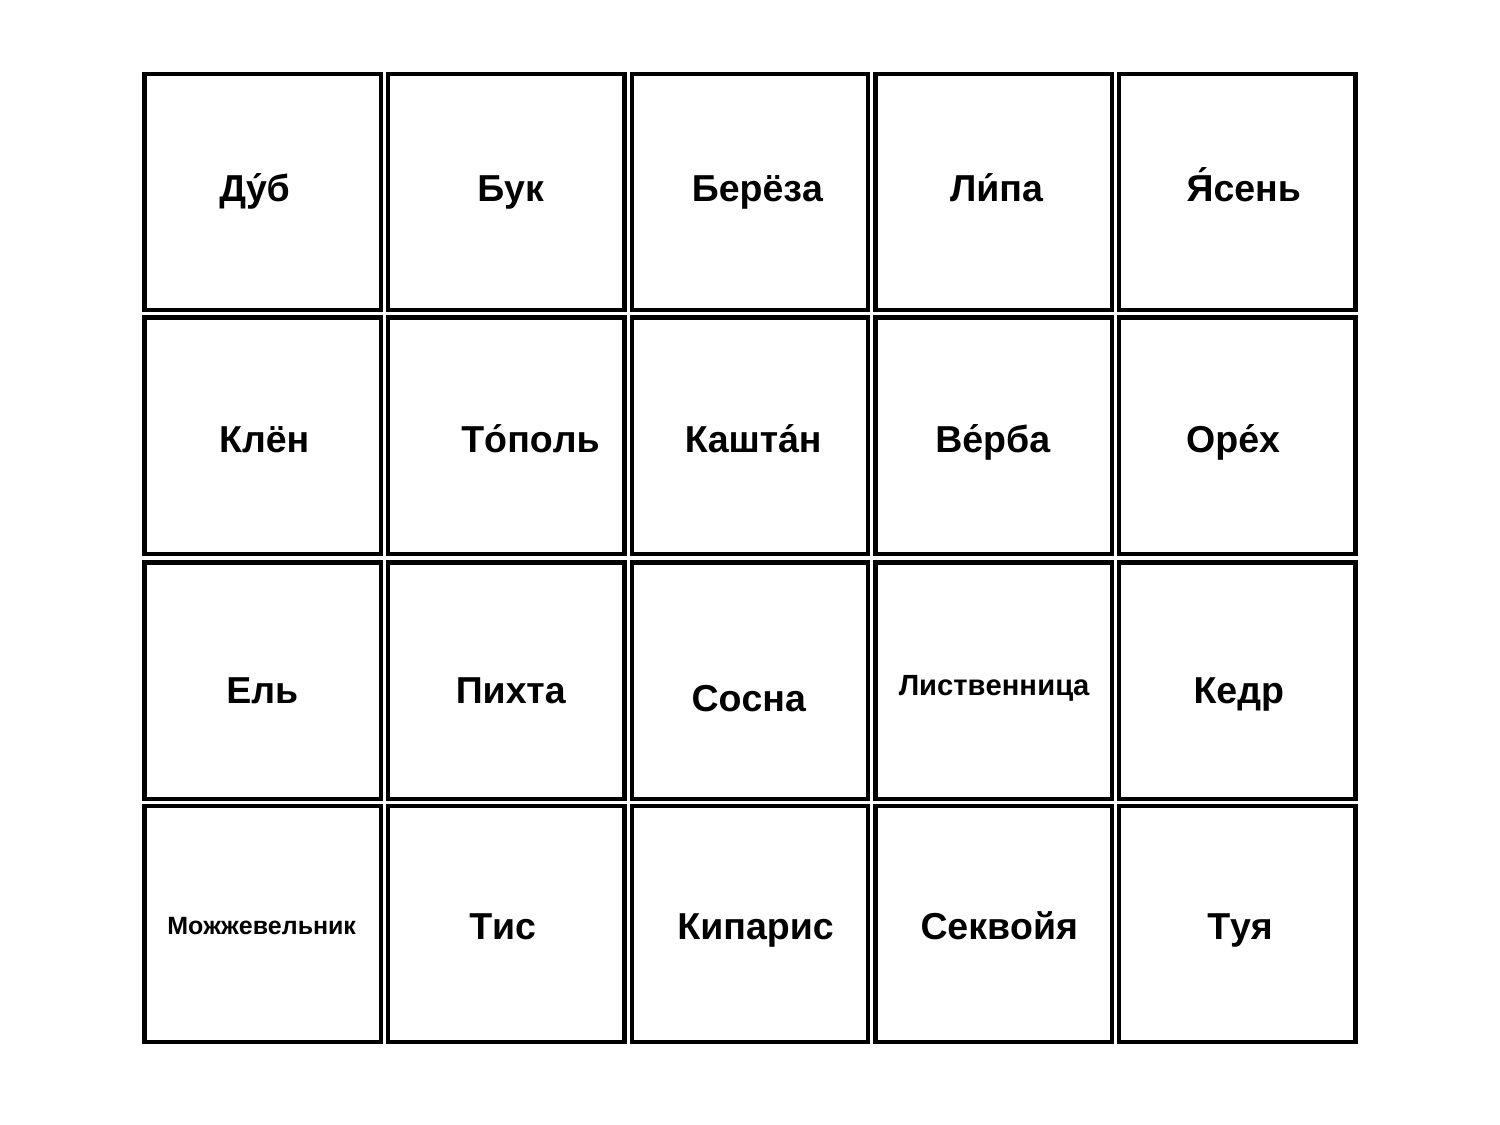

Ду́б
Бук
Берёза
Ли́па
Я́сень
Клён
То́поль
Кашта́н
Ве́рба
Оре́х
Ель
Пихта
Лиственница
Кедр
Сосна
Тис
Кипарис
Секвойя
Туя
Можжевельник